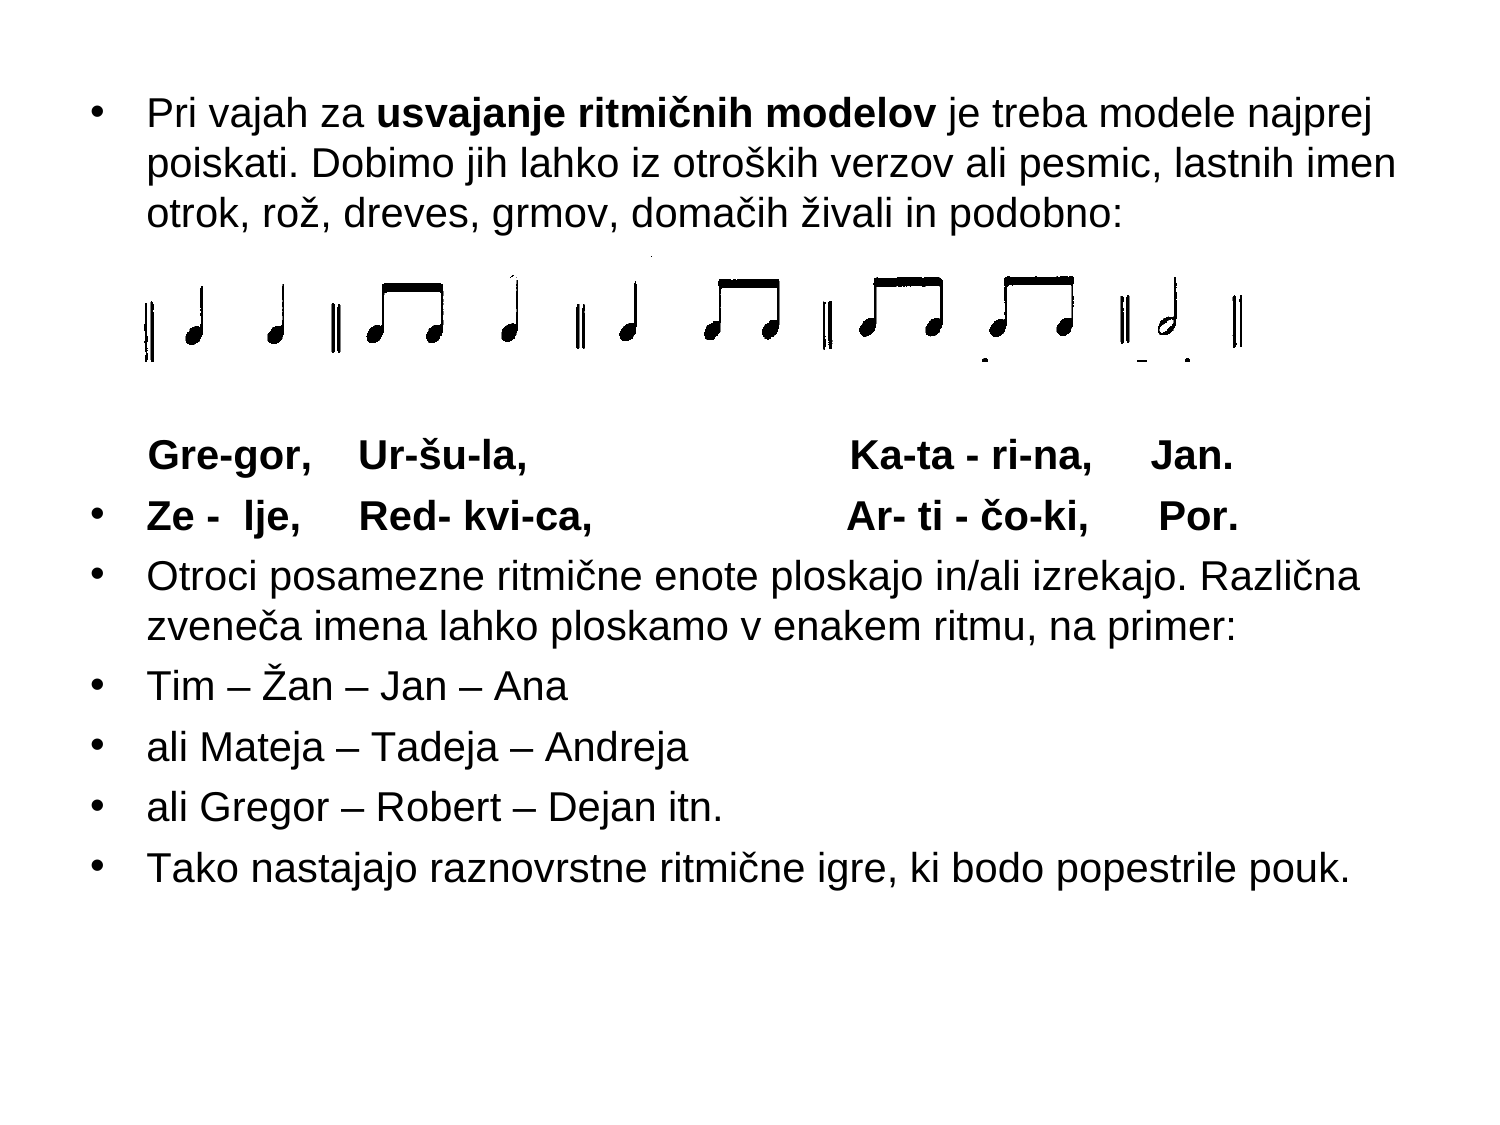

# Pri vajah za usvajanje ritmičnih modelov je treba modele najprej poiskati. Dobimo jih lahko iz otroških verzov ali pesmic, lastnih imen otrok, rož, dreves, grmov, domačih živali in podobno:
 Gre-gor, Ur-šu-la, Ka-ta - ri-na, Jan.
Ze - lje, Red- kvi-ca, Ar- ti - čo-ki, Por.
Otroci posamezne ritmične enote ploskajo in/ali izrekajo. Različna zveneča imena lahko ploskamo v enakem ritmu, na primer:
Tim – Žan – Jan – Ana
ali Mateja – Tadeja – Andreja
ali Gregor – Robert – Dejan itn.
Tako nastajajo raznovrstne ritmične igre, ki bodo popestrile pouk.